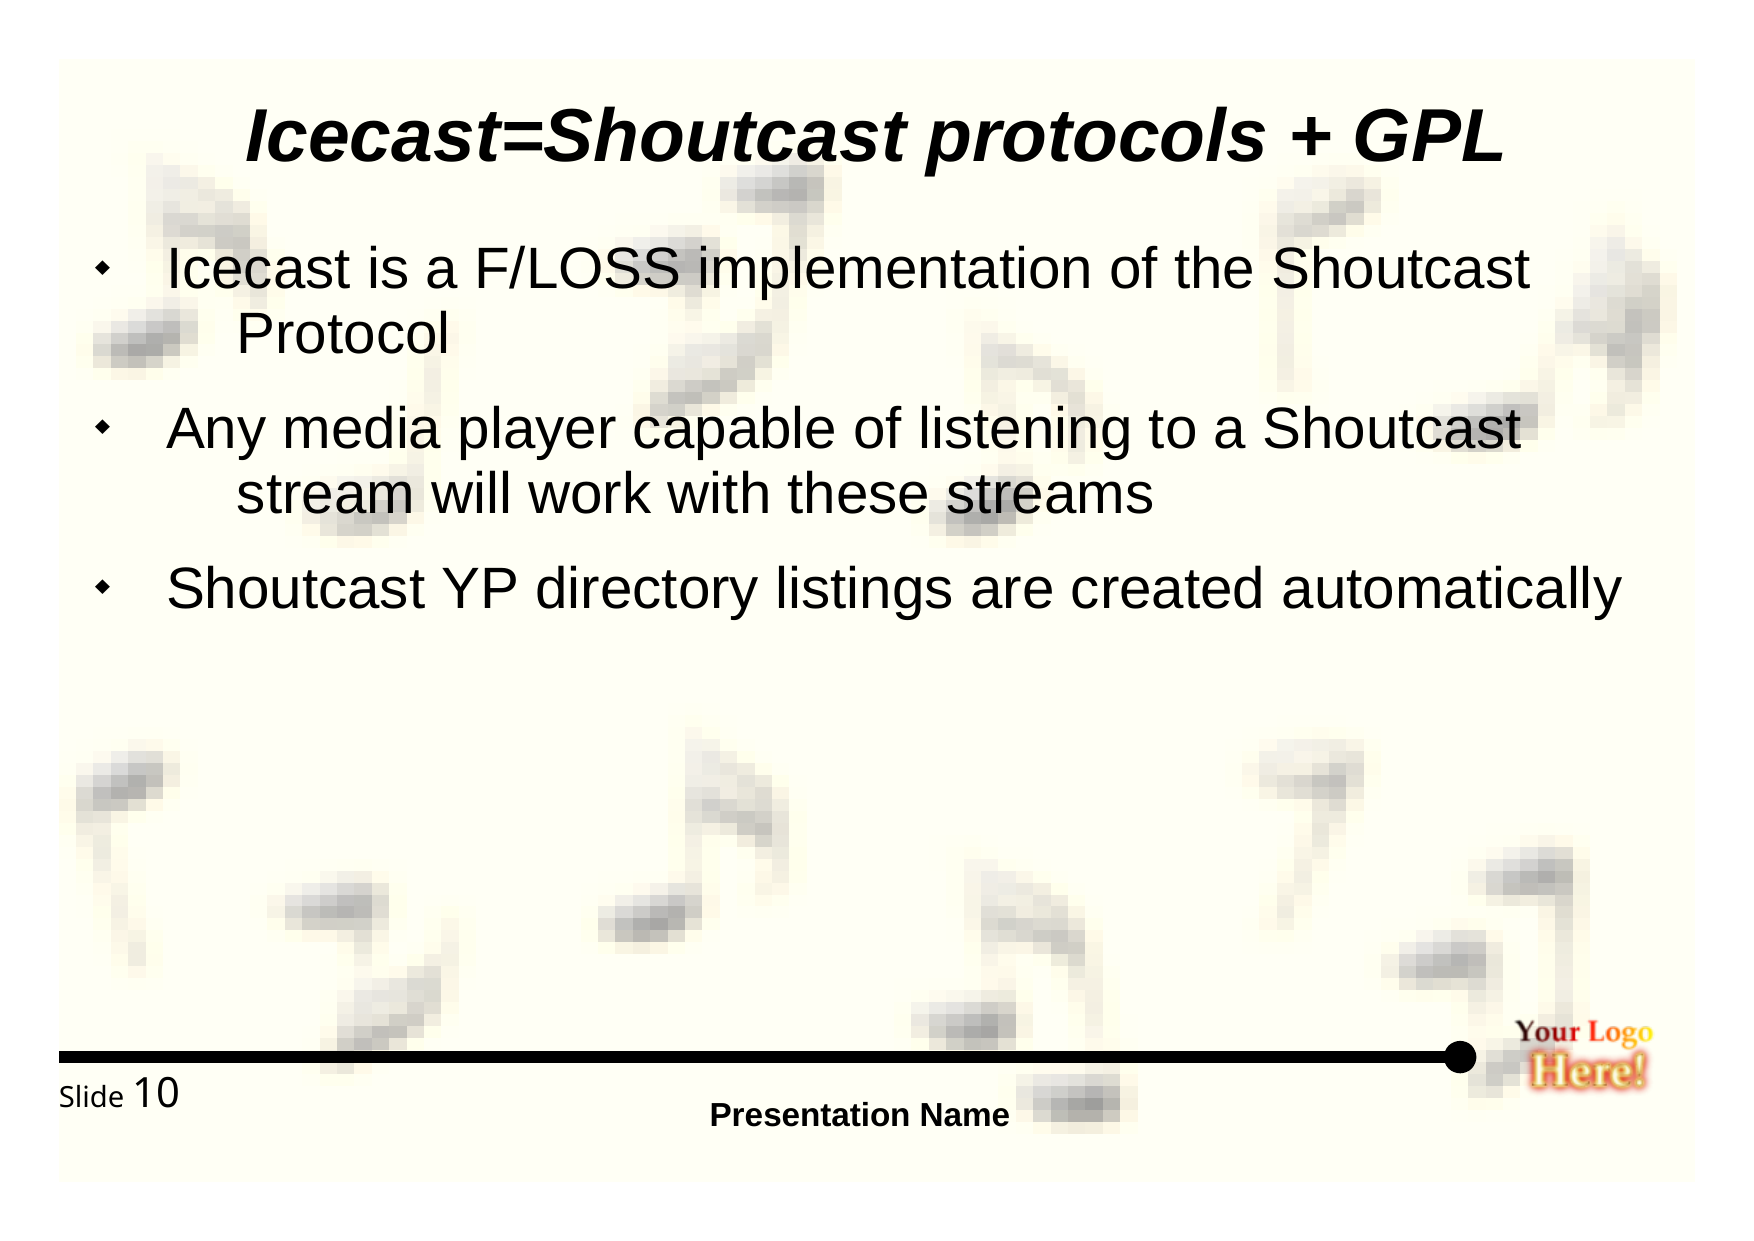

# Icecast=Shoutcast protocols + GPL
Icecast is a F/LOSS implementation of the Shoutcast Protocol
Any media player capable of listening to a Shoutcast stream will work with these streams
Shoutcast YP directory listings are created automatically